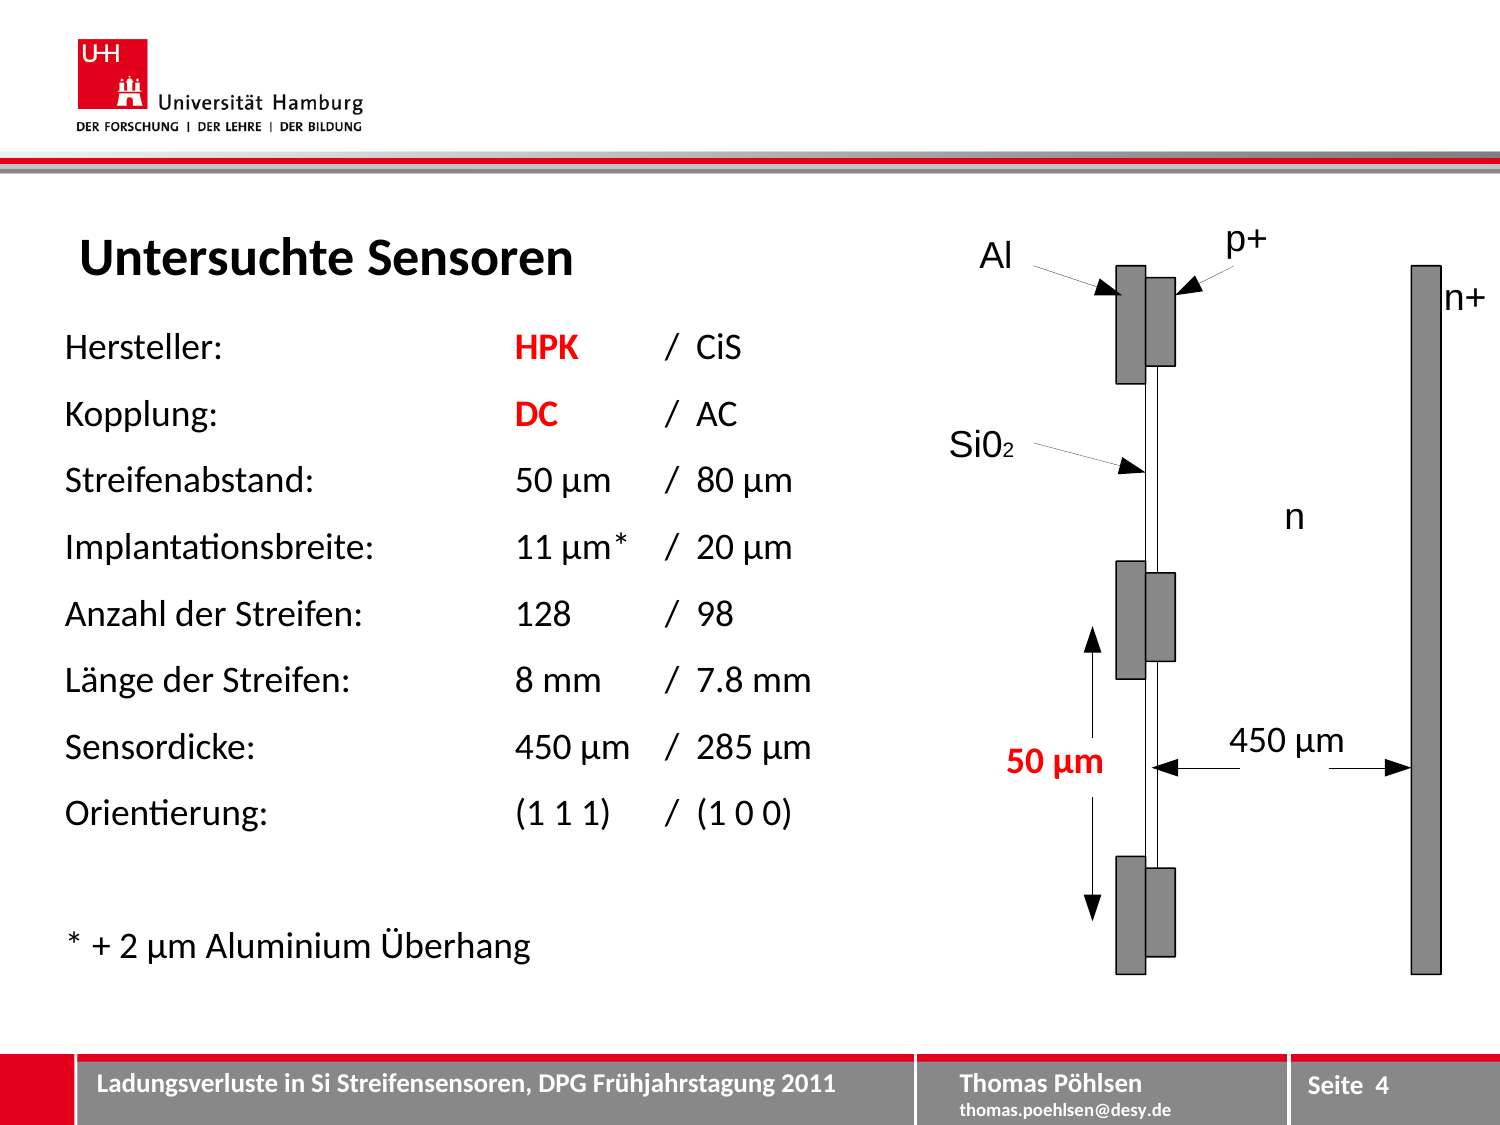

# Untersuchte Sensoren
p+
Al
n+
Hersteller:		HPK	/ CiS
Kopplung:		DC	/ AC
Streifenabstand:		50 µm 	/ 80 µm
Implantationsbreite:	11 µm*	/ 20 µm
Anzahl der Streifen:		128 	/ 98
Länge der Streifen:		8 mm 	/ 7.8 mm
Sensordicke: 		450 µm	/ 285 µm
Orientierung:		(1 1 1) 	/ (1 0 0)
* + 2 µm Aluminium Überhang
Si02
n
450 µm
50 µm